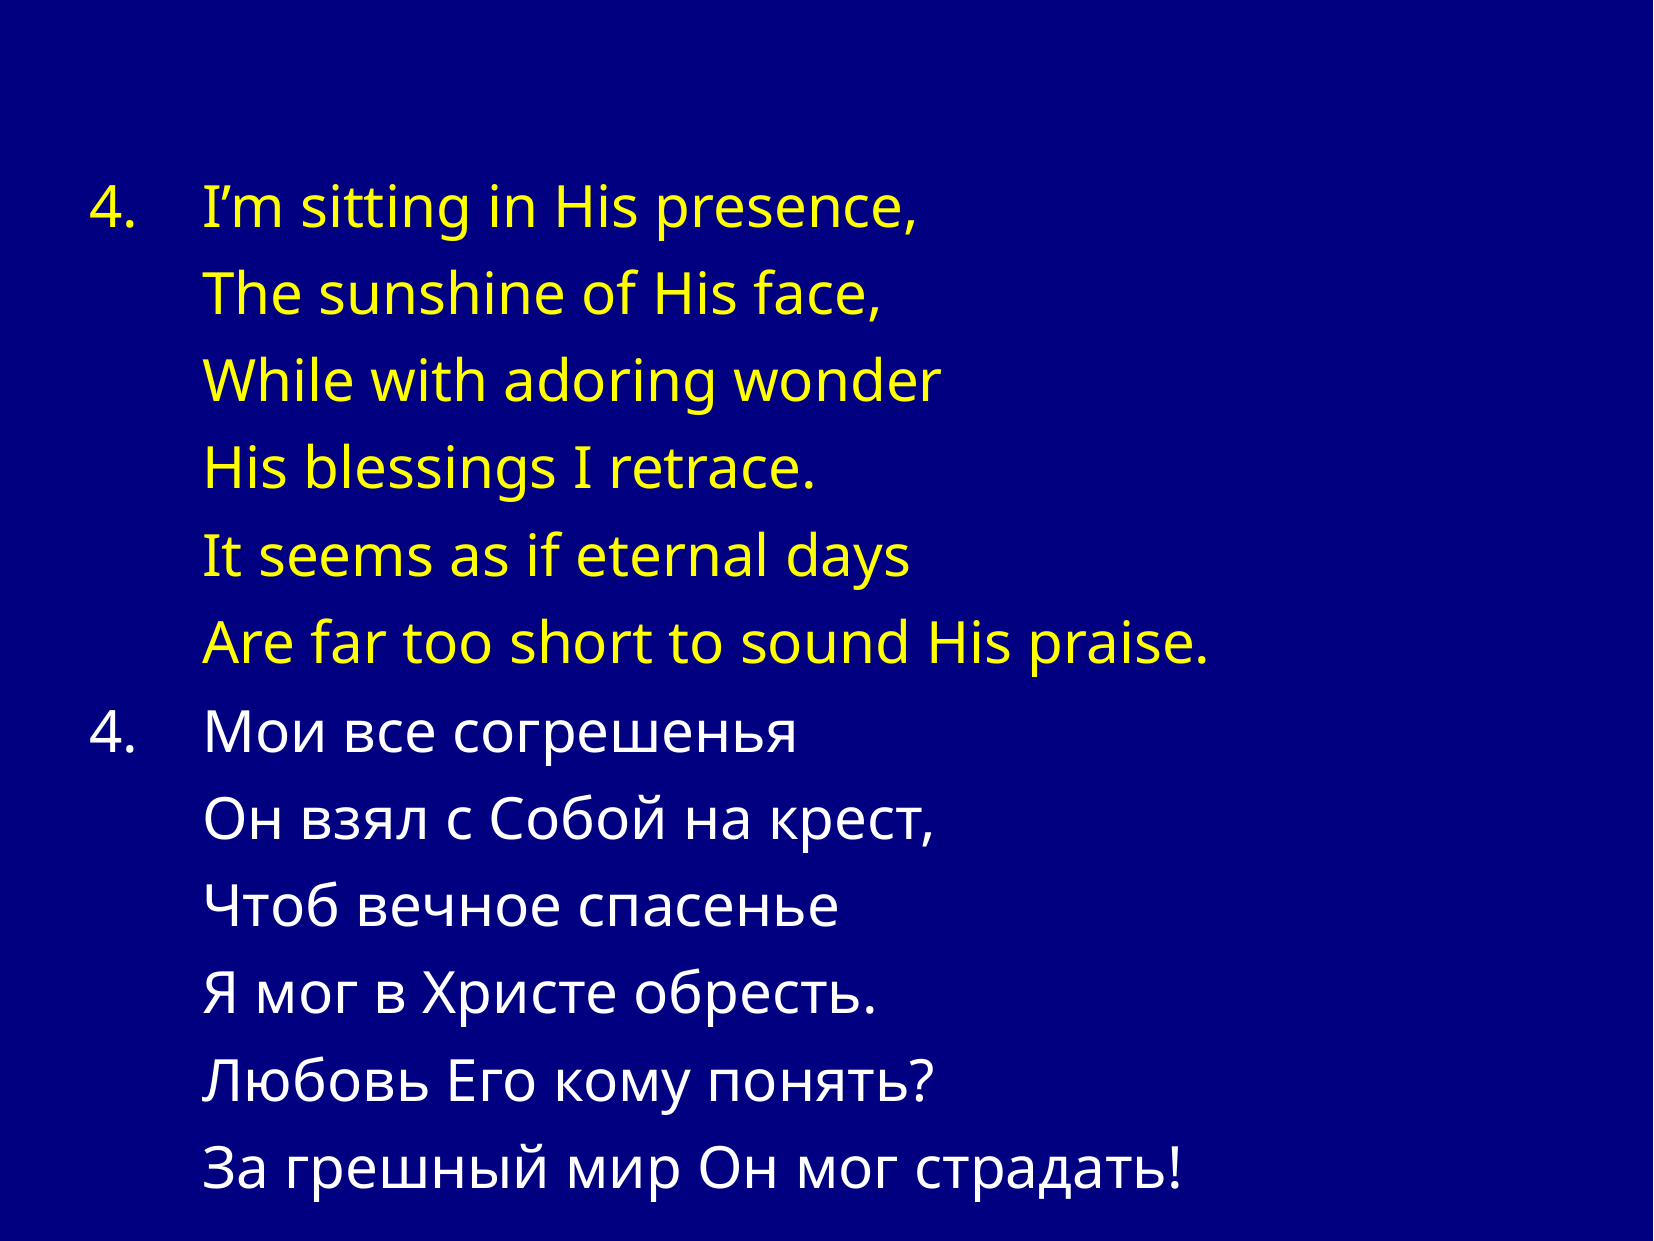

4.	I’m sitting in His presence,
	The sunshine of His face,
	While with adoring wonder
	His blessings I retrace.
	It seems as if eternal days
	Are far too short to sound His praise.
4.	Мои все согрешенья
	Он взял с Собой на крест,
	Чтоб вечное спасенье
	Я мог в Христе обресть.
	Любовь Его кому понять?
	За грешный мир Он мог страдать!